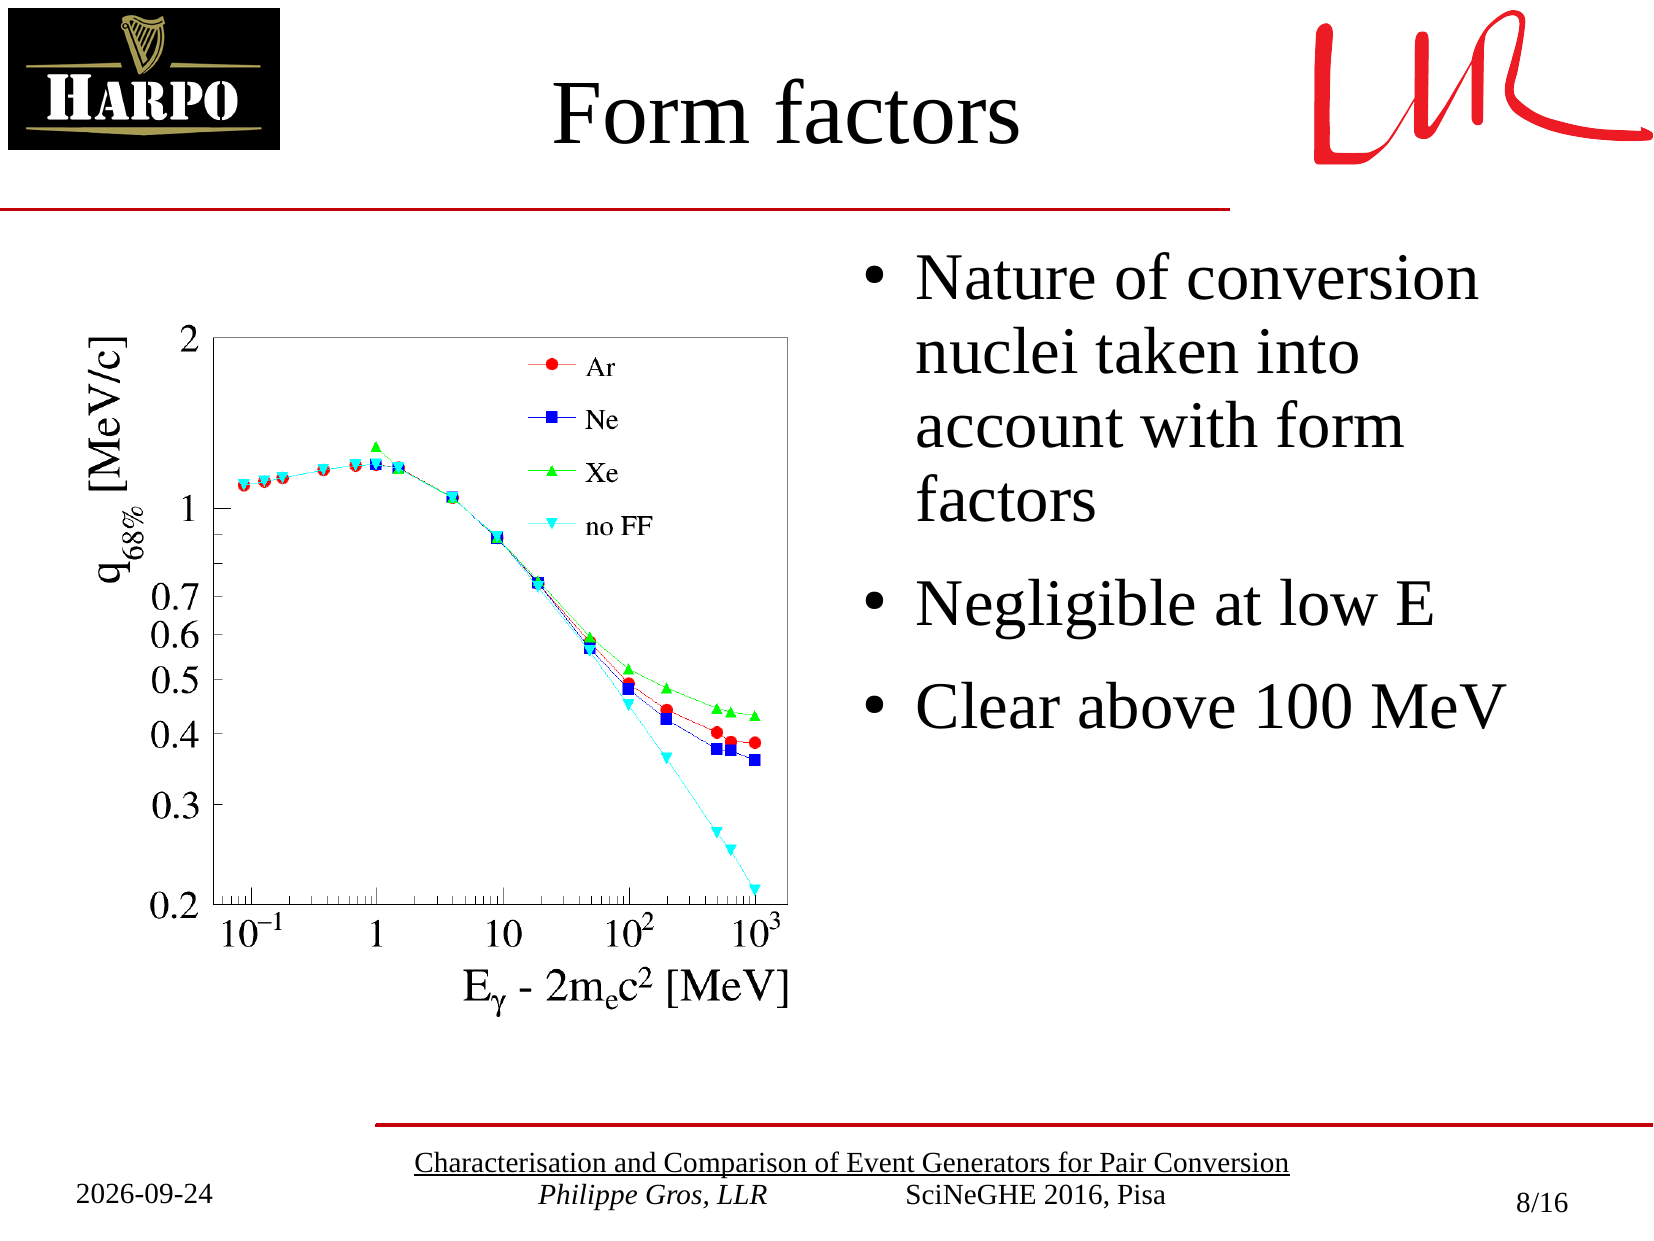

# Form factors
Nature of conversion nuclei taken into account with form factors
Negligible at low E
Clear above 100 MeV
8